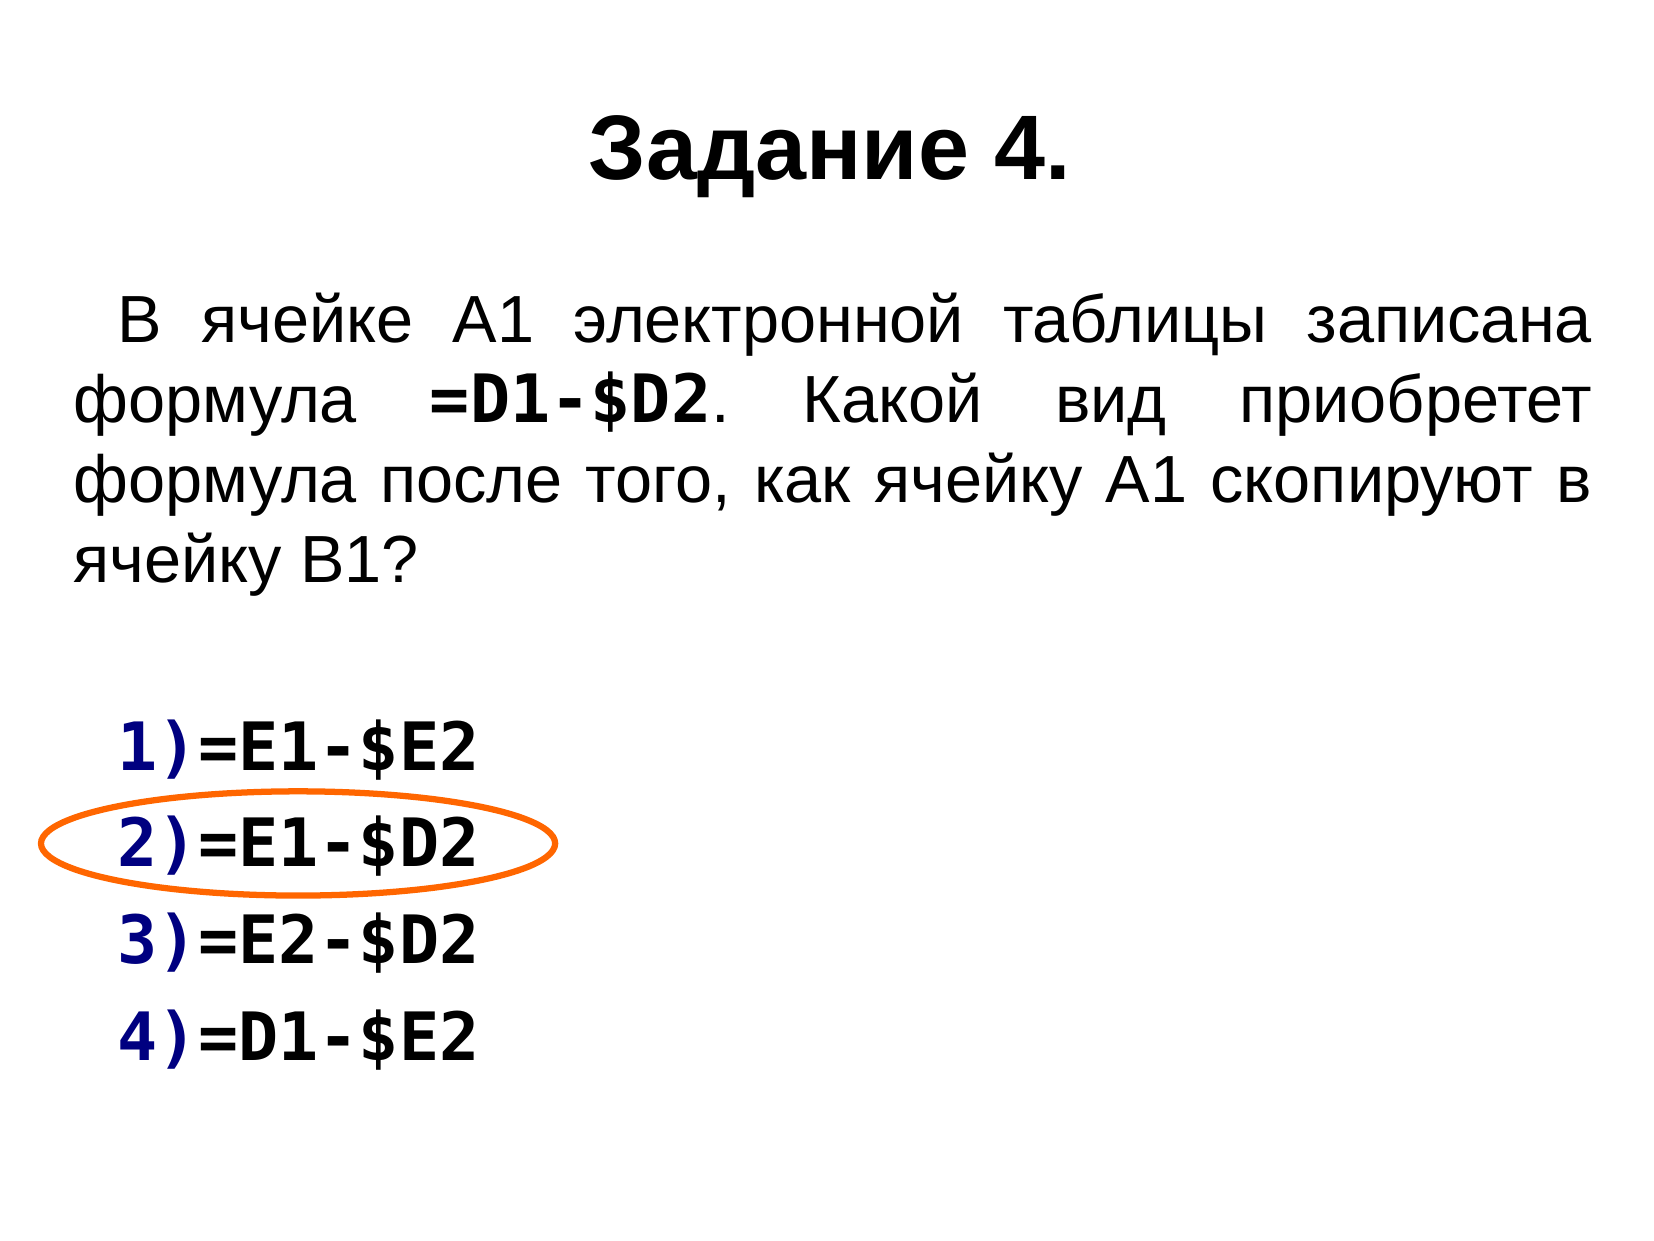

# Задание 4.
В ячейке А1 электронной таблицы записана формула =D1-$D2. Какой вид приобретет формула после того, как ячейку А1 скопируют в ячейку В1?
=E1-$E2
=E1-$D2
=E2-$D2
=D1-$E2